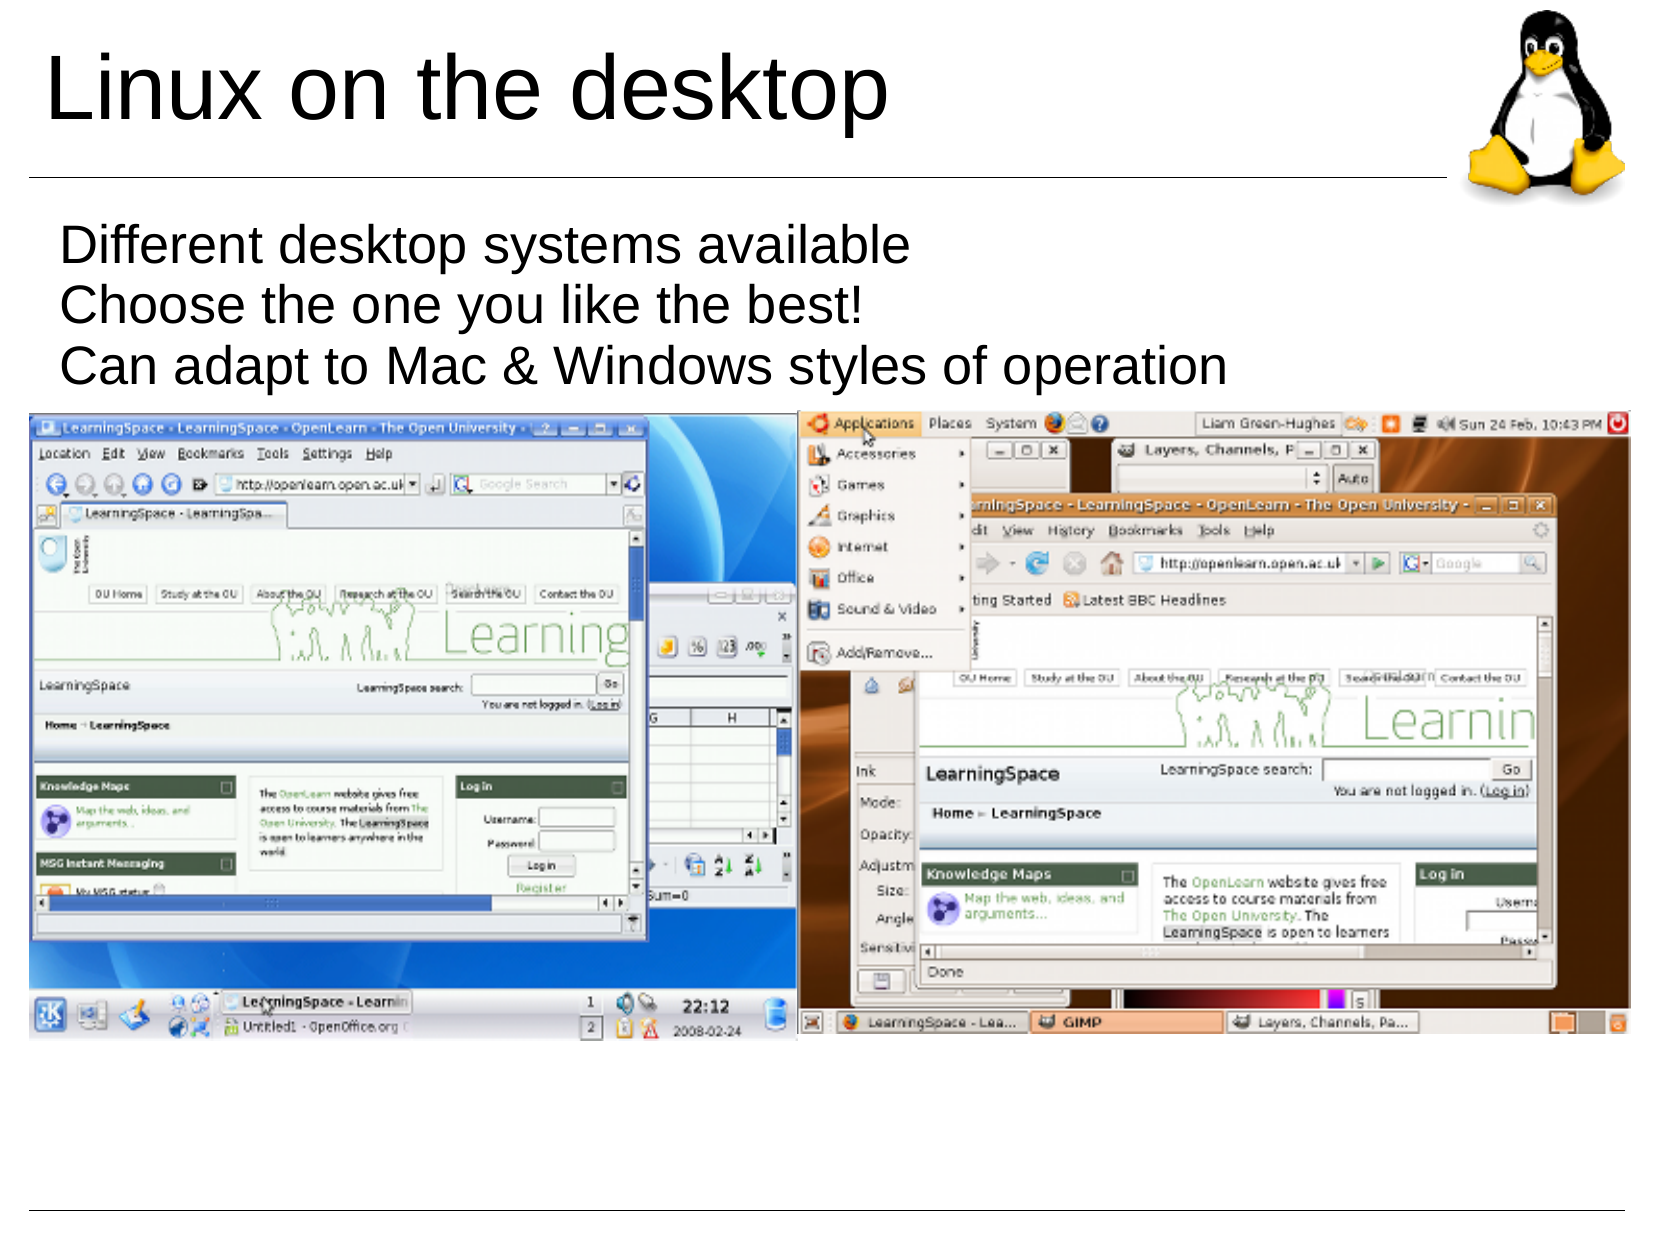

Linux on the desktop
 Different desktop systems available
 Choose the one you like the best!
 Can adapt to Mac & Windows styles of operation